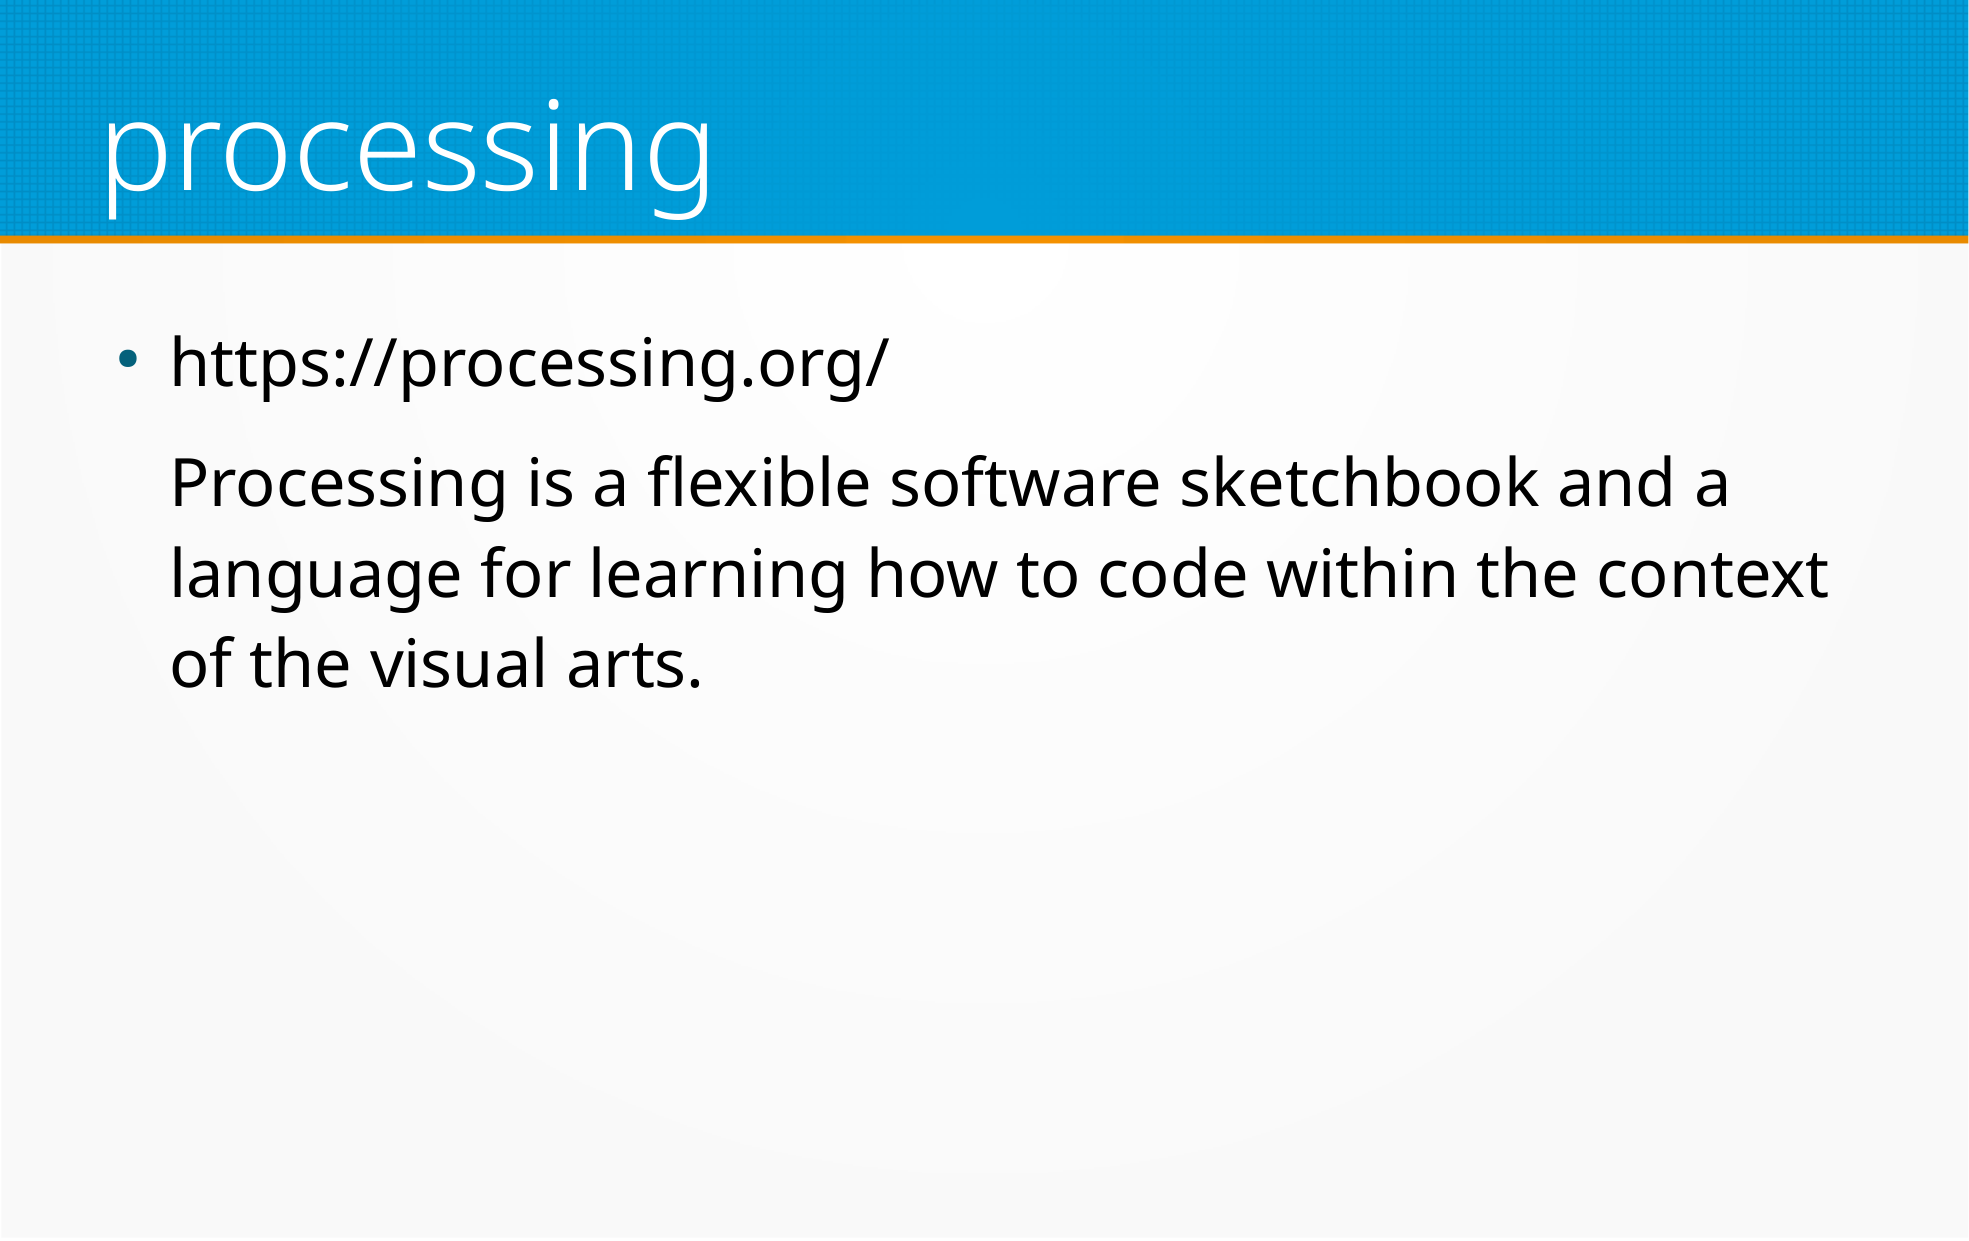

# processing
https://processing.org/
Processing is a flexible software sketchbook and a language for learning how to code within the context of the visual arts.